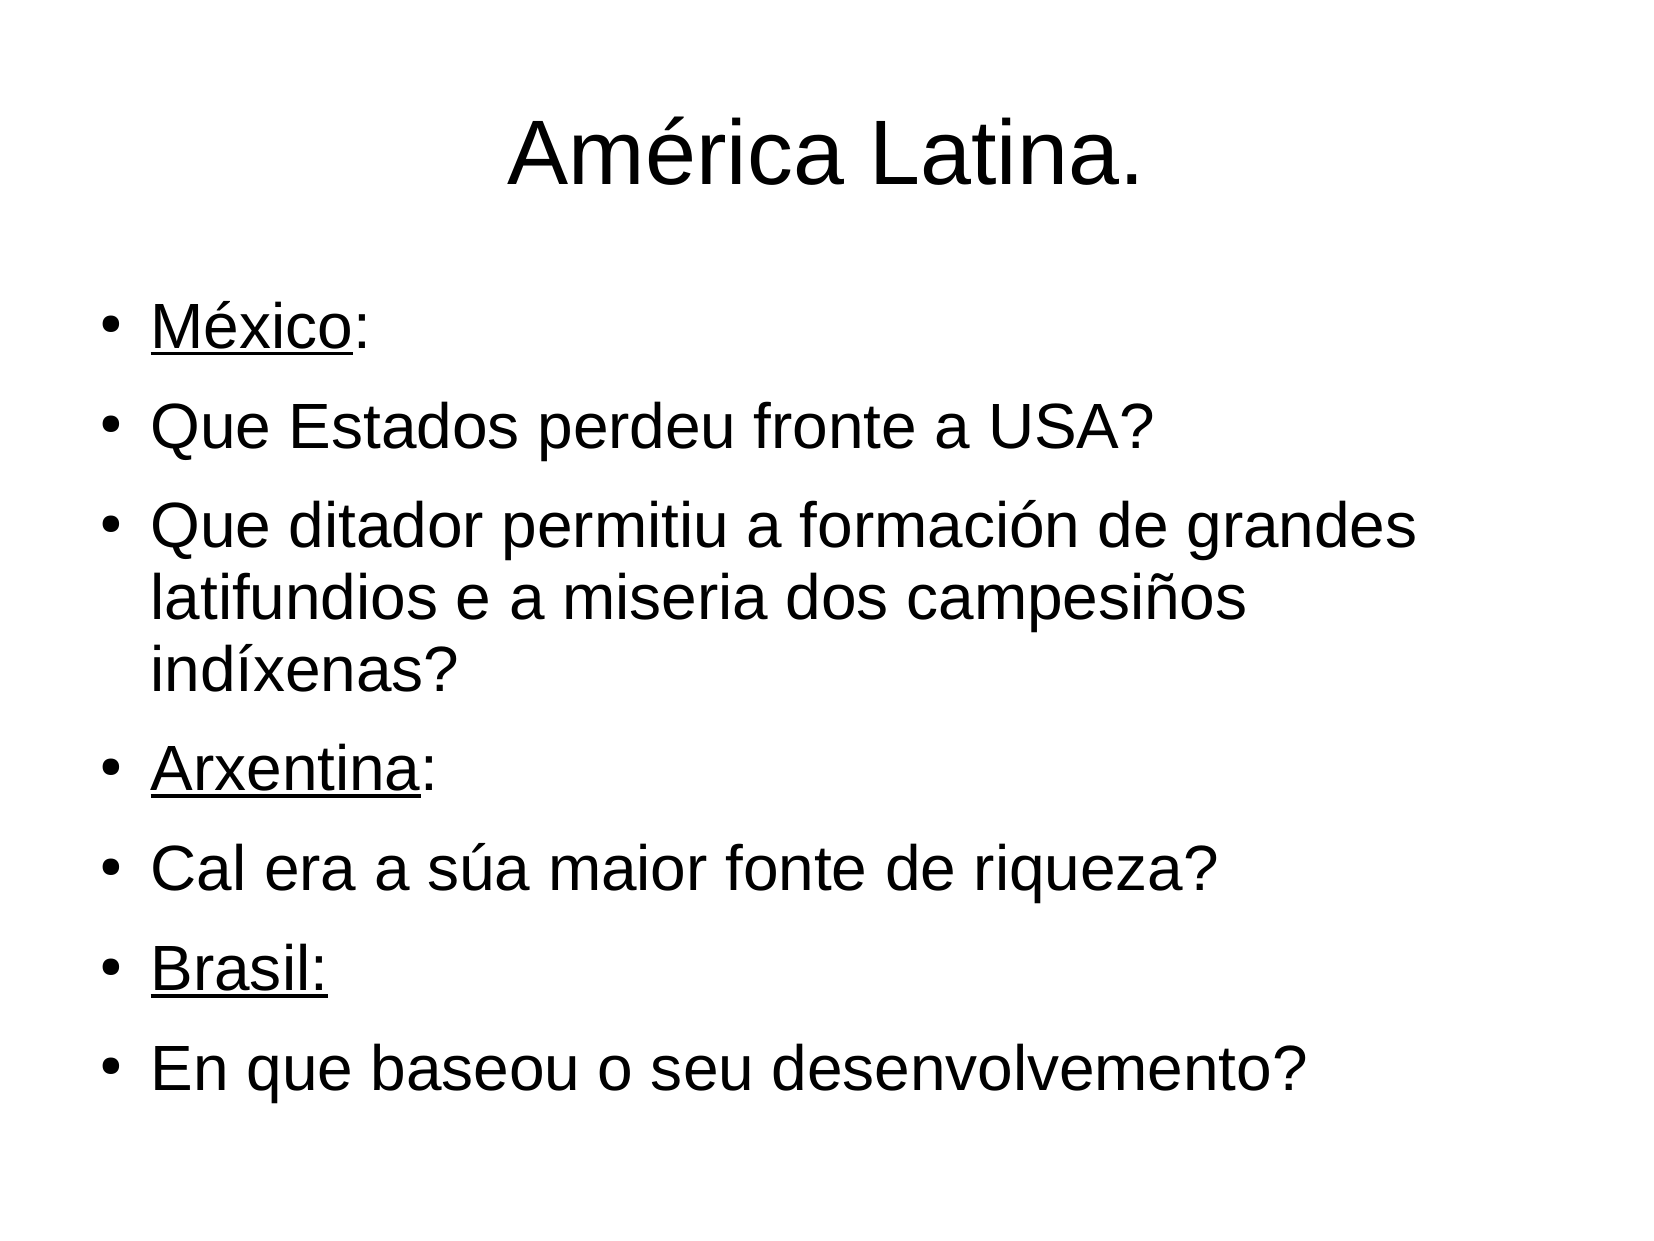

# América Latina.
México:
Que Estados perdeu fronte a USA?
Que ditador permitiu a formación de grandes latifundios e a miseria dos campesiños indíxenas?
Arxentina:
Cal era a súa maior fonte de riqueza?
Brasil:
En que baseou o seu desenvolvemento?